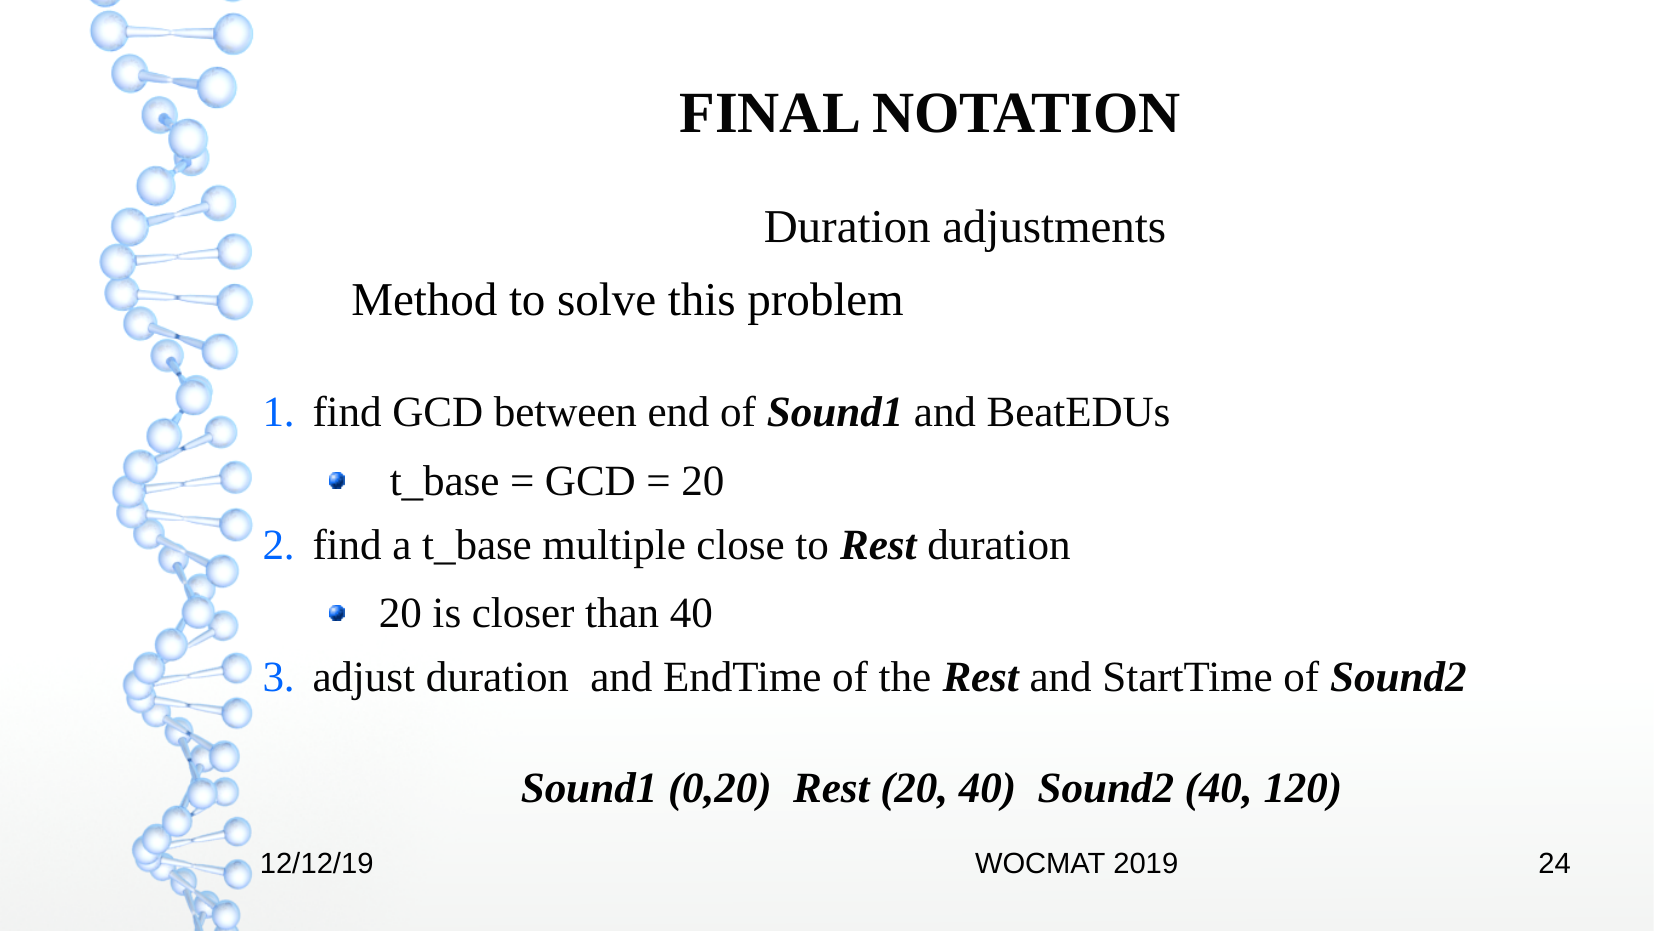

# FINAL NOTATION
Duration adjustments
 Method to solve this problem
find GCD between end of Sound1 and BeatEDUs
 t_base = GCD = 20
find a t_base multiple close to Rest duration
20 is closer than 40
adjust duration and EndTime of the Rest and StartTime of Sound2
Sound1 (0,20) Rest (20, 40) Sound2 (40, 120)
12/12/19
WOCMAT 2019
24